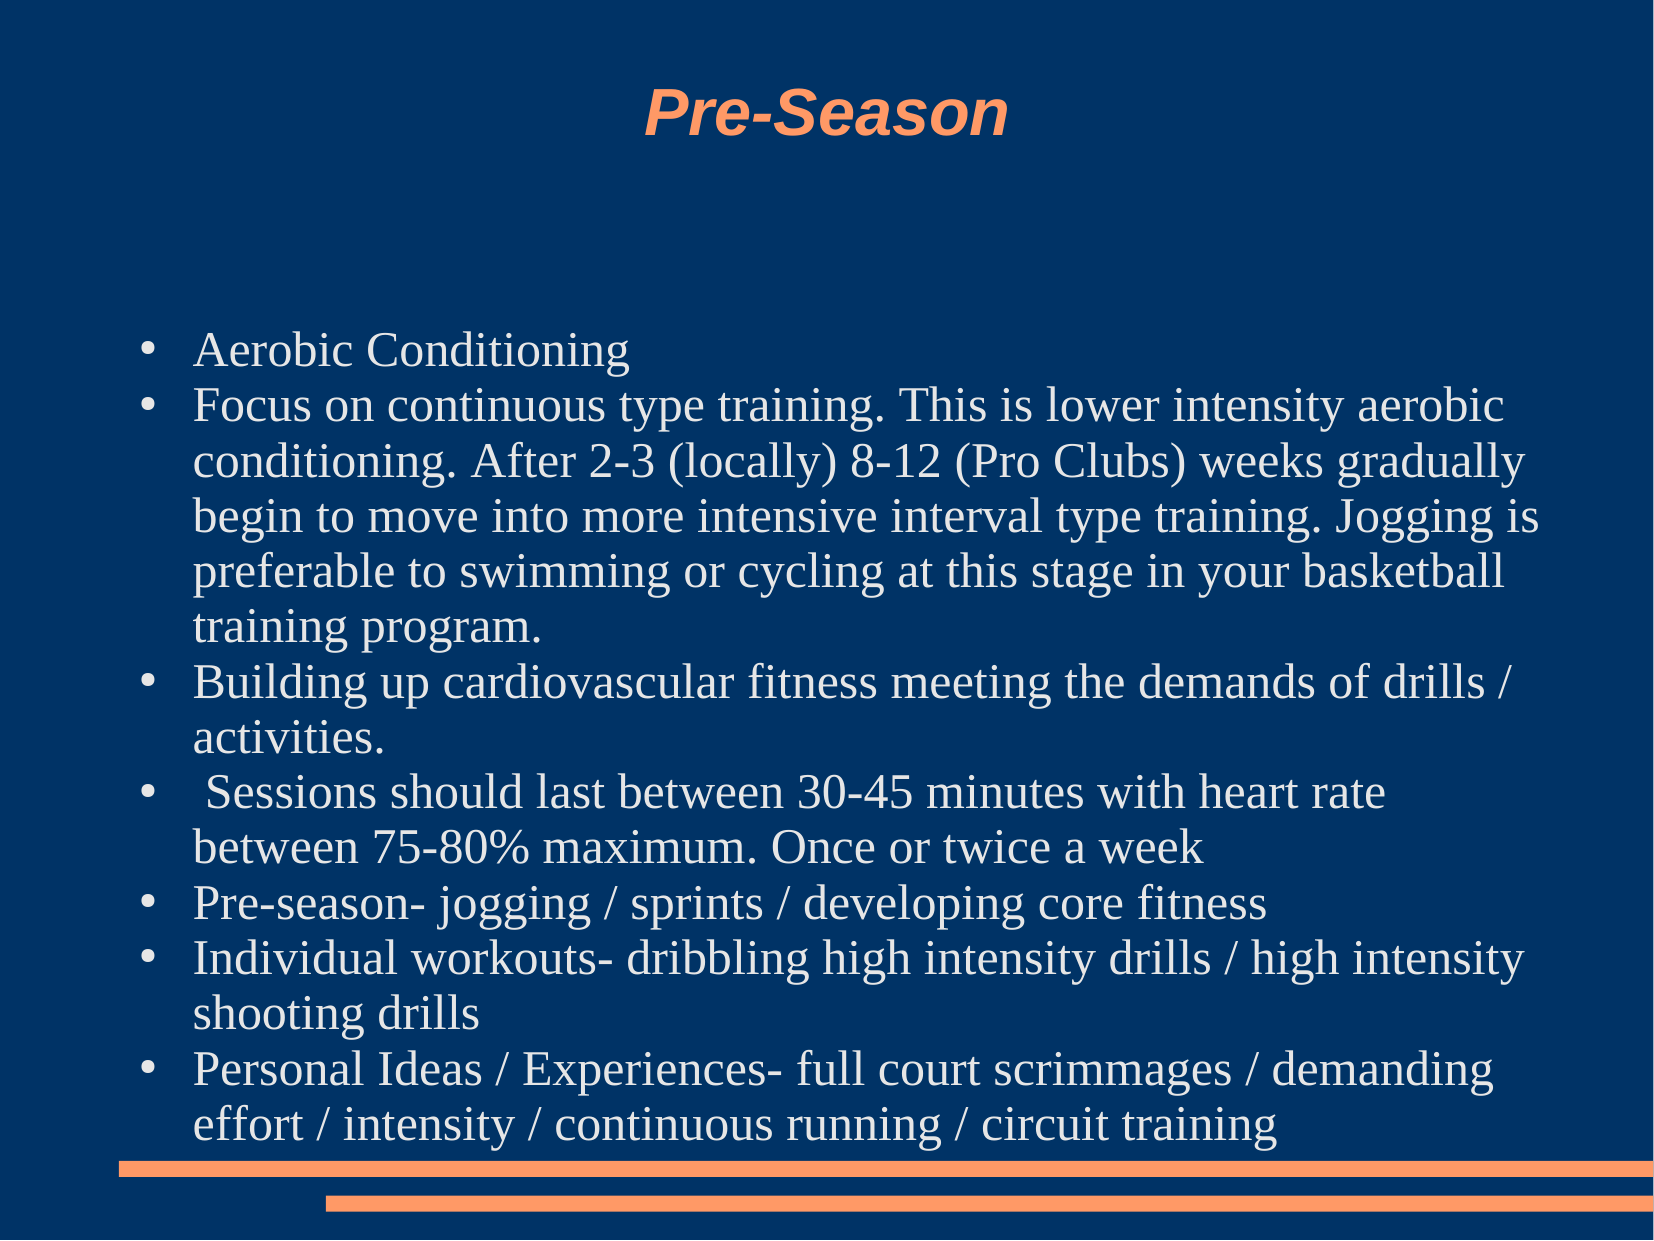

# Pre-Season
Aerobic Conditioning
Focus on continuous type training. This is lower intensity aerobic conditioning. After 2-3 (locally) 8-12 (Pro Clubs) weeks gradually begin to move into more intensive interval type training. Jogging is preferable to swimming or cycling at this stage in your basketball training program.
Building up cardiovascular fitness meeting the demands of drills / activities.
 Sessions should last between 30-45 minutes with heart rate between 75-80% maximum. Once or twice a week
Pre-season- jogging / sprints / developing core fitness
Individual workouts- dribbling high intensity drills / high intensity shooting drills
Personal Ideas / Experiences- full court scrimmages / demanding effort / intensity / continuous running / circuit training